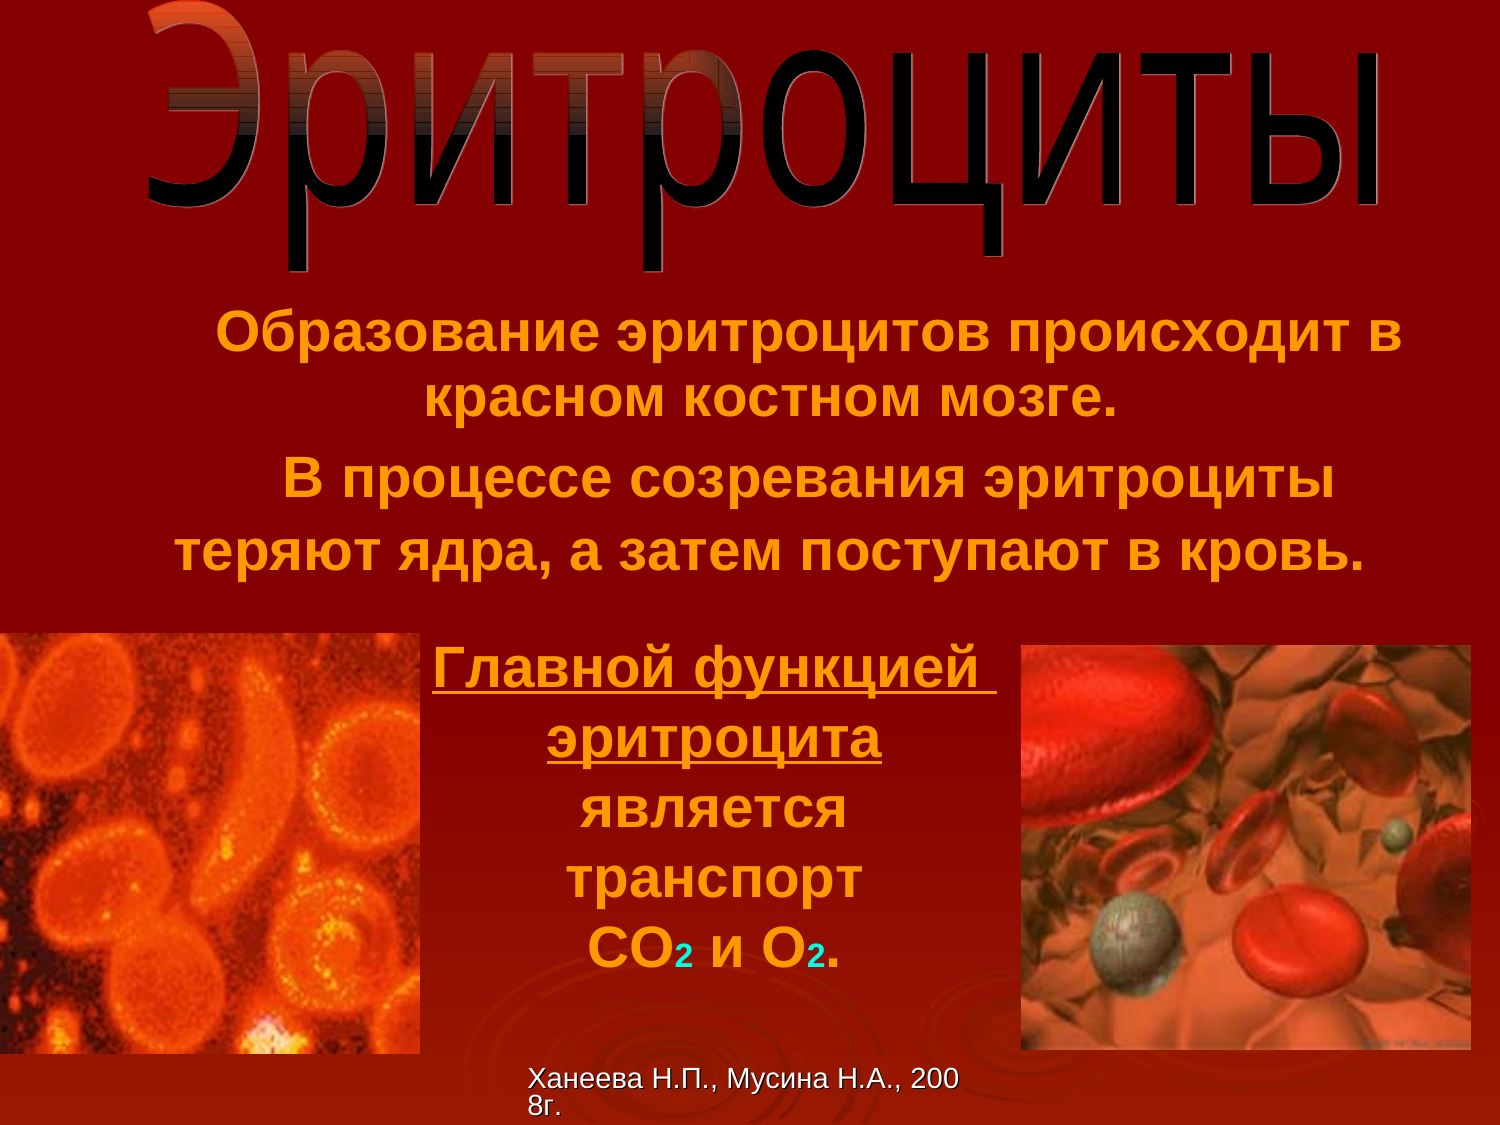

Эритроциты
# Образование эритроцитов происходит в красном костном мозге.
В процессе созревания эритроциты теряют ядра, а затем поступают в кровь.
Главной функцией
эритроцита является
 транспорт
СО2 и O2.
Ханеева Н.П., Мусина Н.А., 2008г.